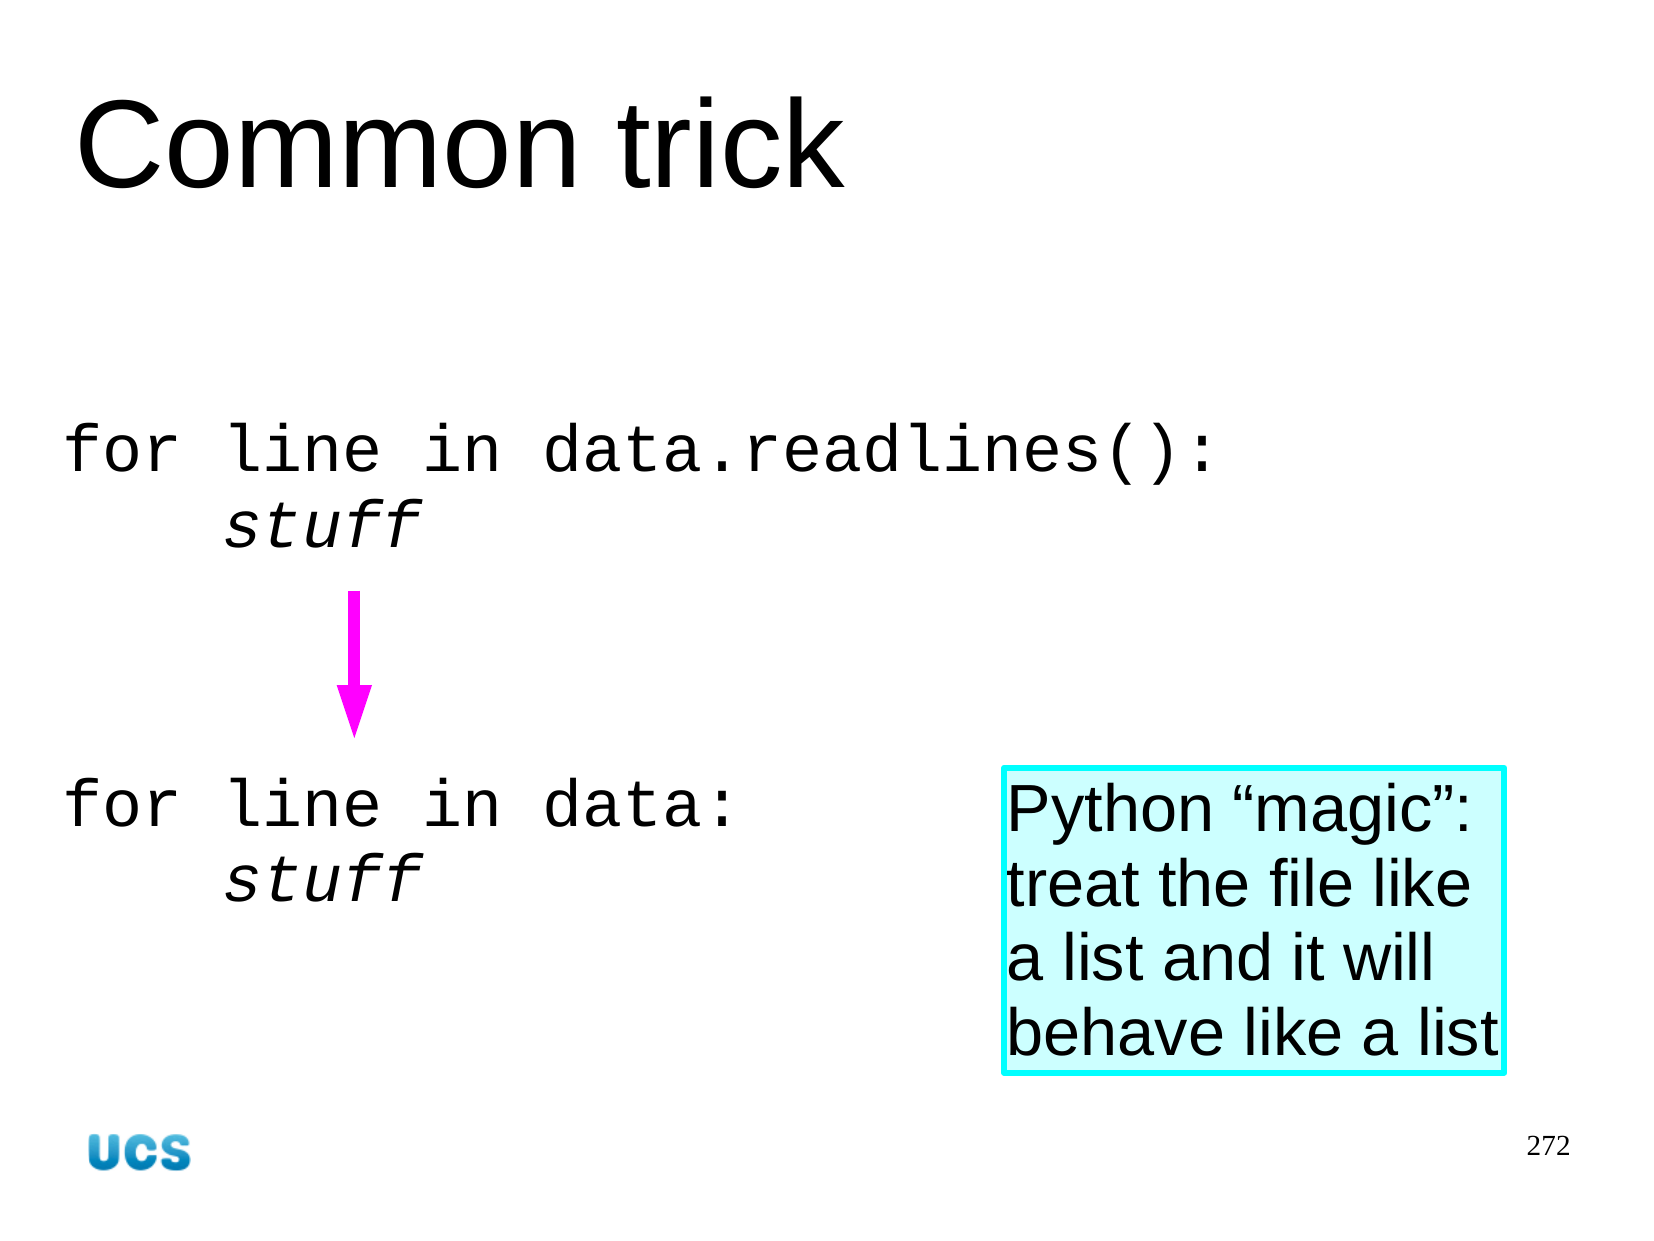

Common trick
for line in data.readlines():
 stuff
for line in data:
 stuff
Python “magic”:
treat the file like
a list and it will
behave like a list
272